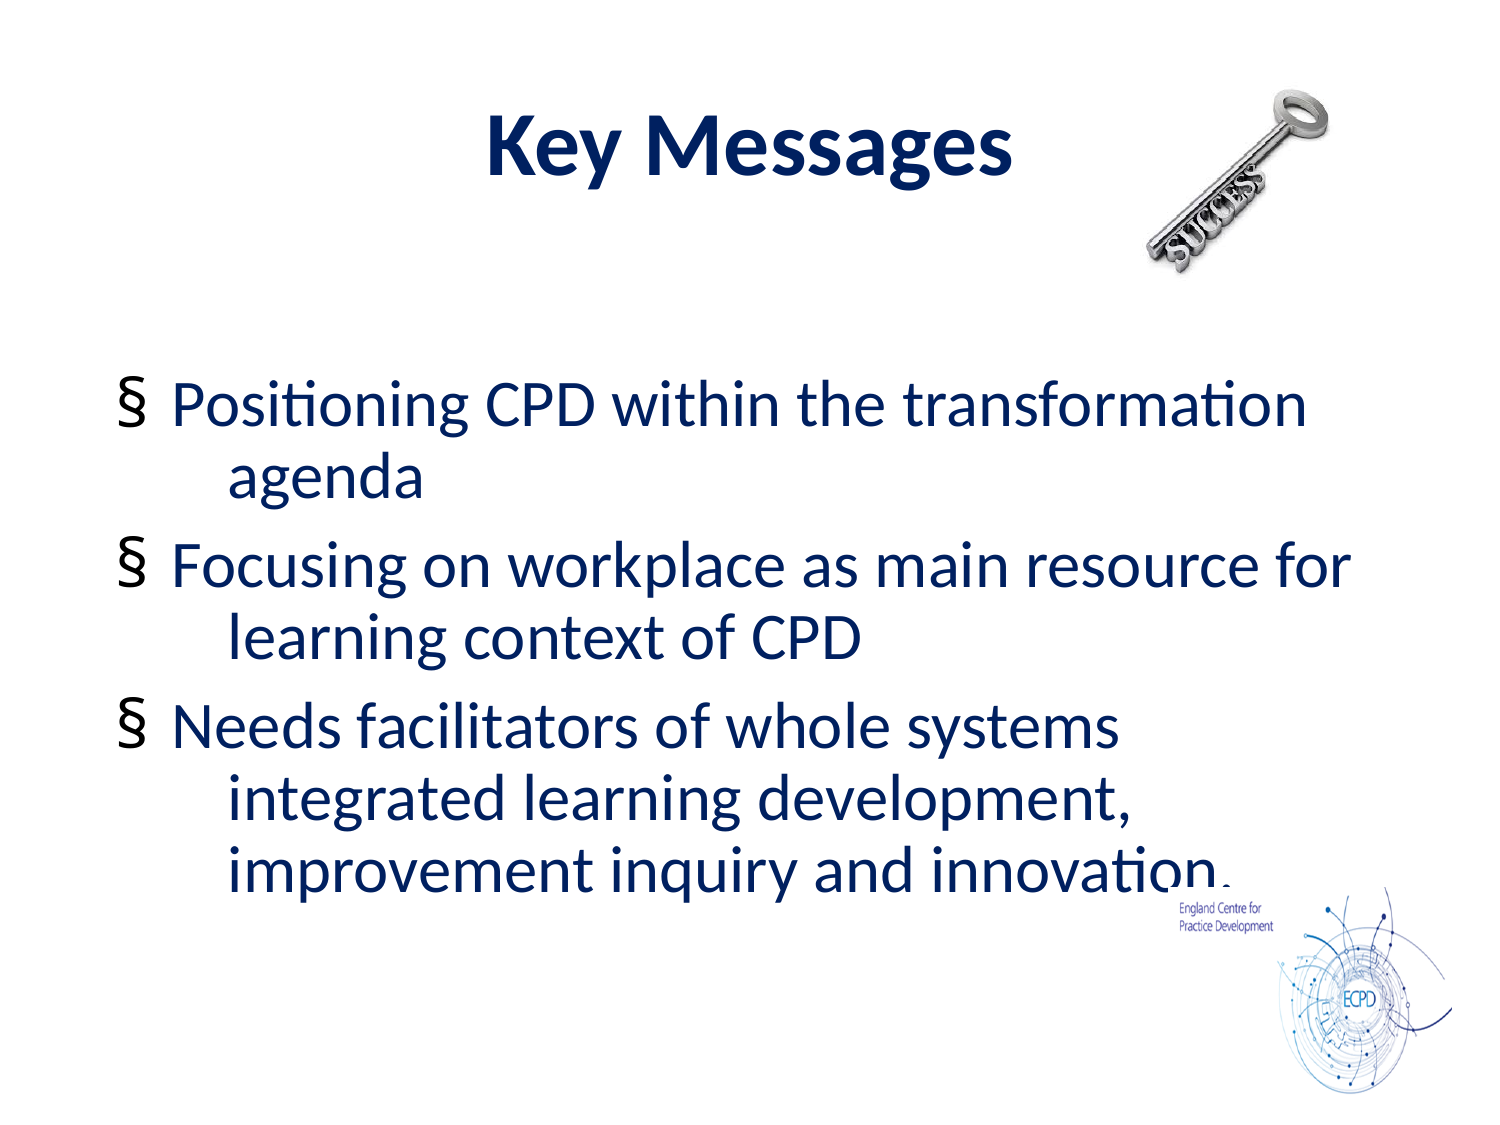

# Key Messages
Positioning CPD within the transformation agenda
Focusing on workplace as main resource for learning context of CPD
Needs facilitators of whole systems integrated learning development, improvement inquiry and innovation.